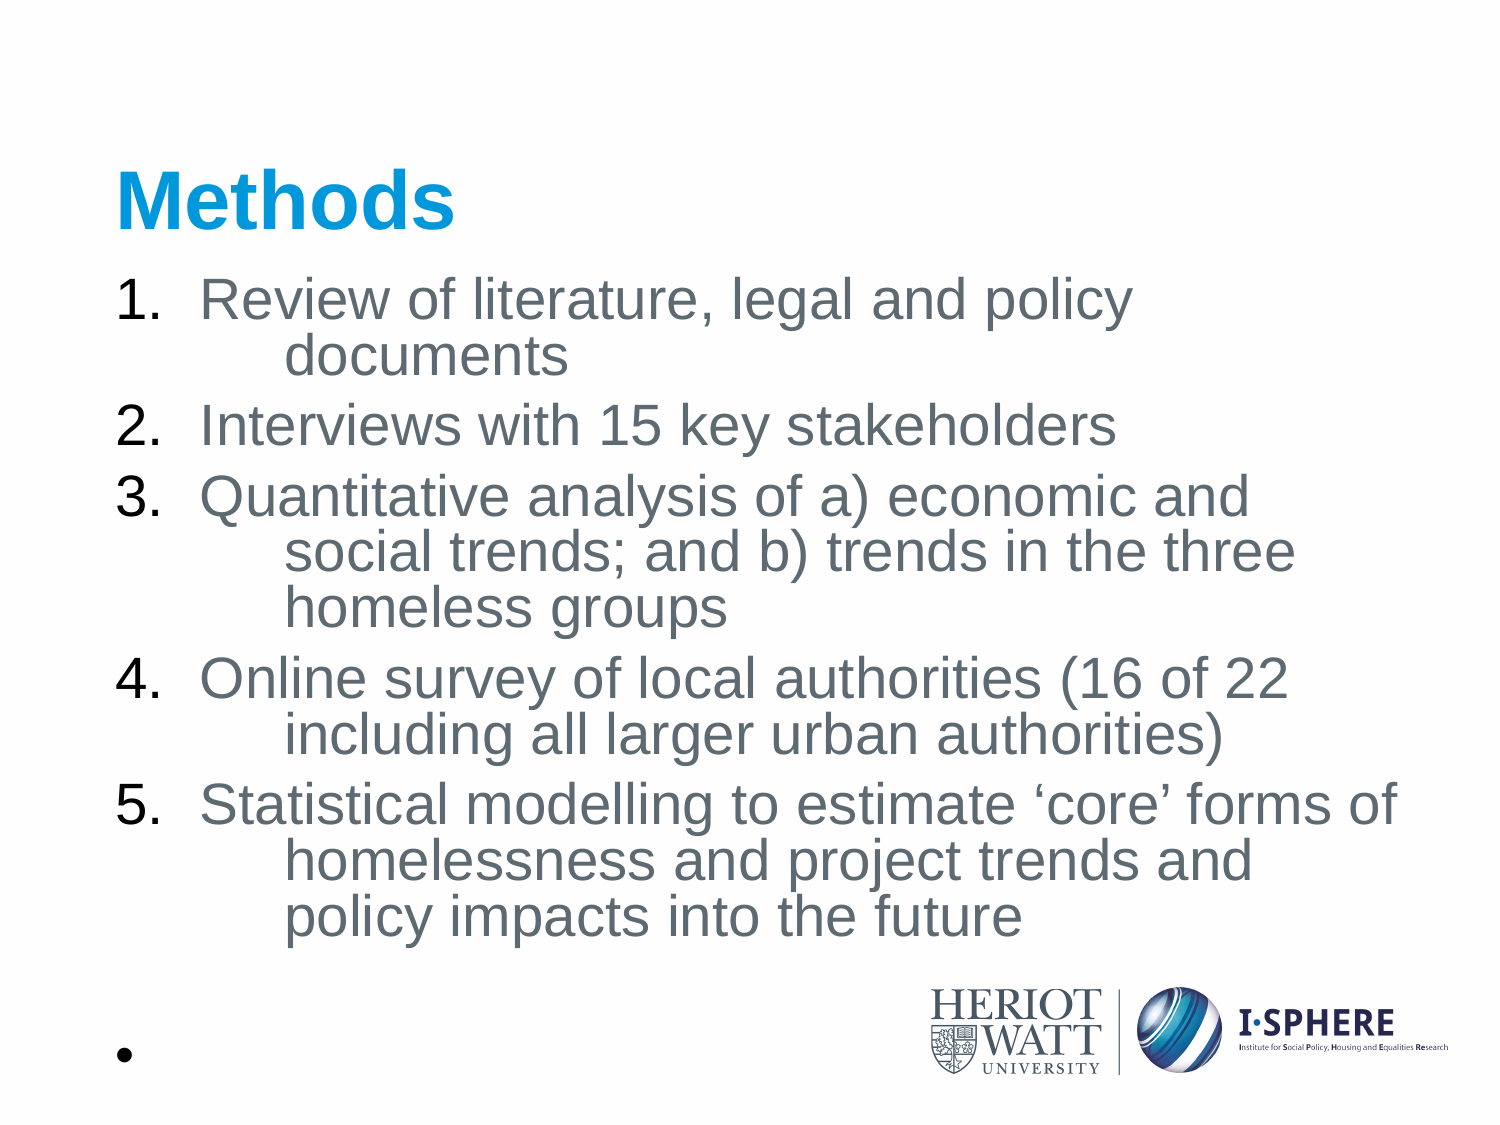

# Methods
Review of literature, legal and policy documents
Interviews with 15 key stakeholders
Quantitative analysis of a) economic and social trends; and b) trends in the three homeless groups
Online survey of local authorities (16 of 22 including all larger urban authorities)
Statistical modelling to estimate ‘core’ forms of homelessness and project trends and policy impacts into the future